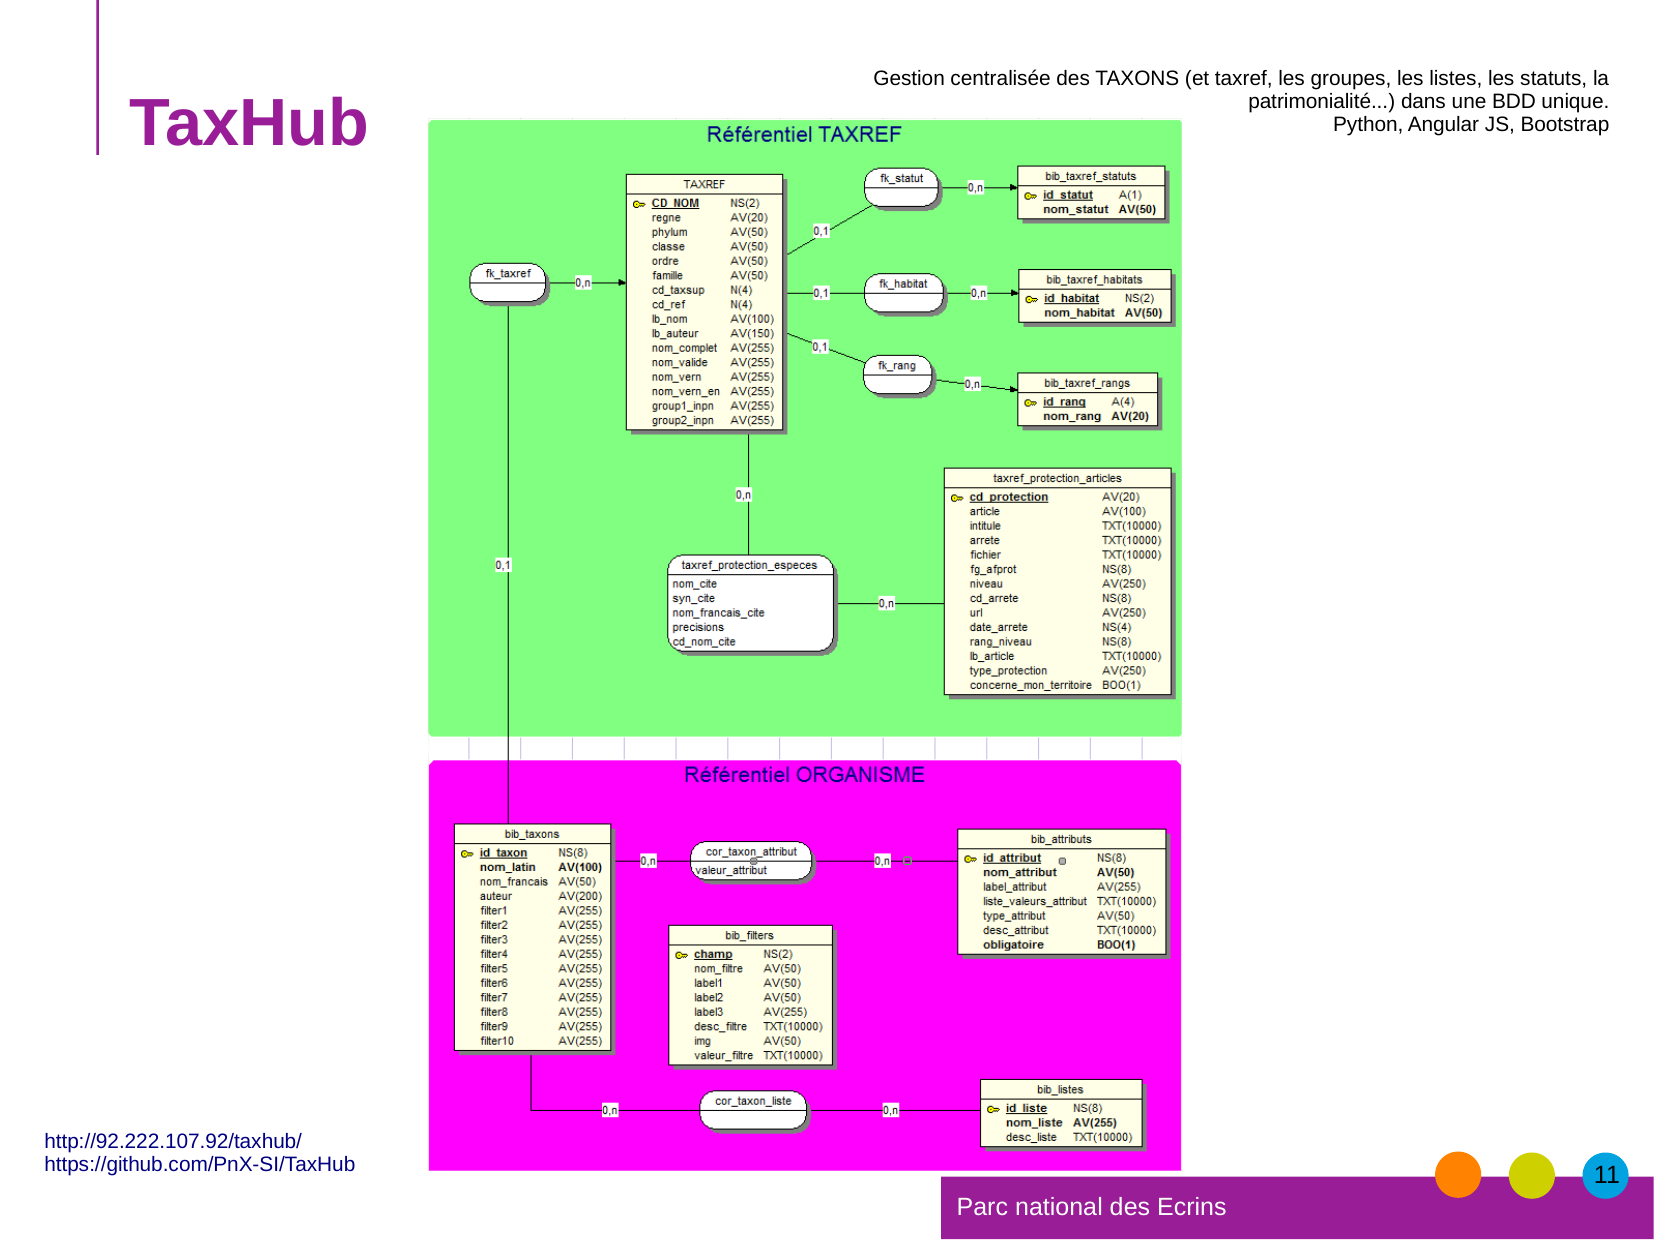

# TaxHub
Gestion centralisée des TAXONS (et taxref, les groupes, les listes, les statuts, la patrimonialité...) dans une BDD unique.
Python, Angular JS, Bootstrap
http://92.222.107.92/taxhub/
https://github.com/PnX-SI/TaxHub